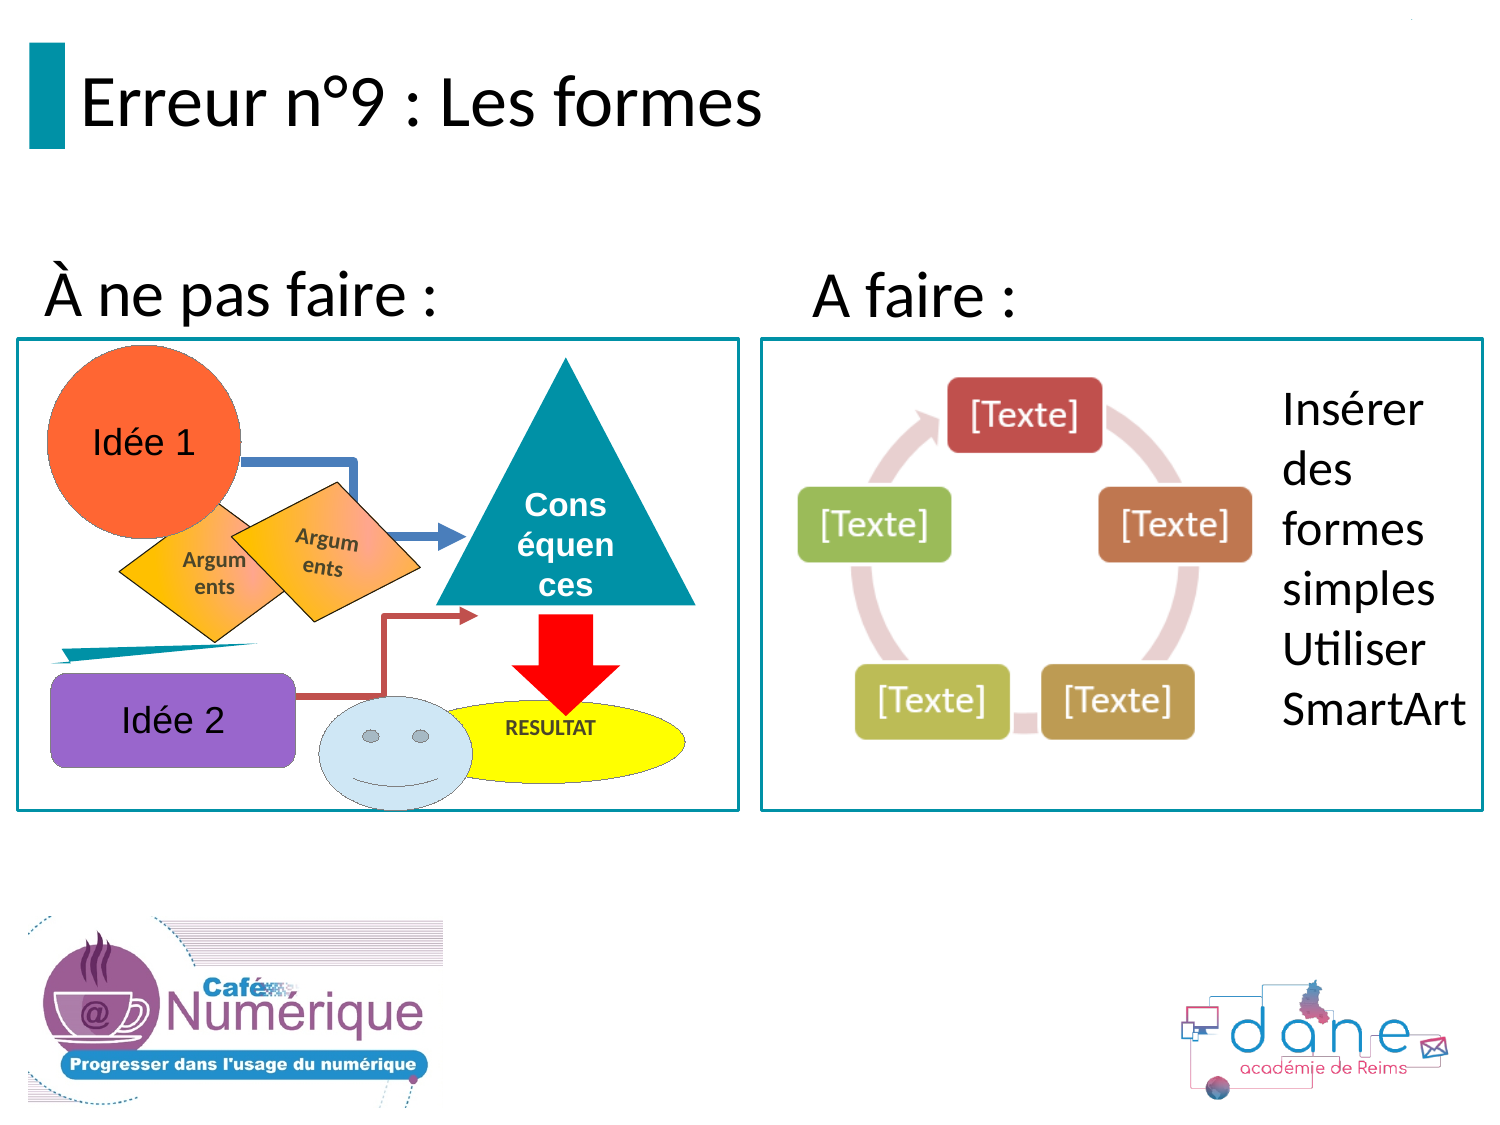

# Erreur n°9 : Les formes
À ne pas faire :
A faire :
Idée 1
Conséquences
Insérer des formes simples
Utiliser SmartArt
Idée 1
Arguments
Arguments
Idée 2
RESULTAT
Idée 2